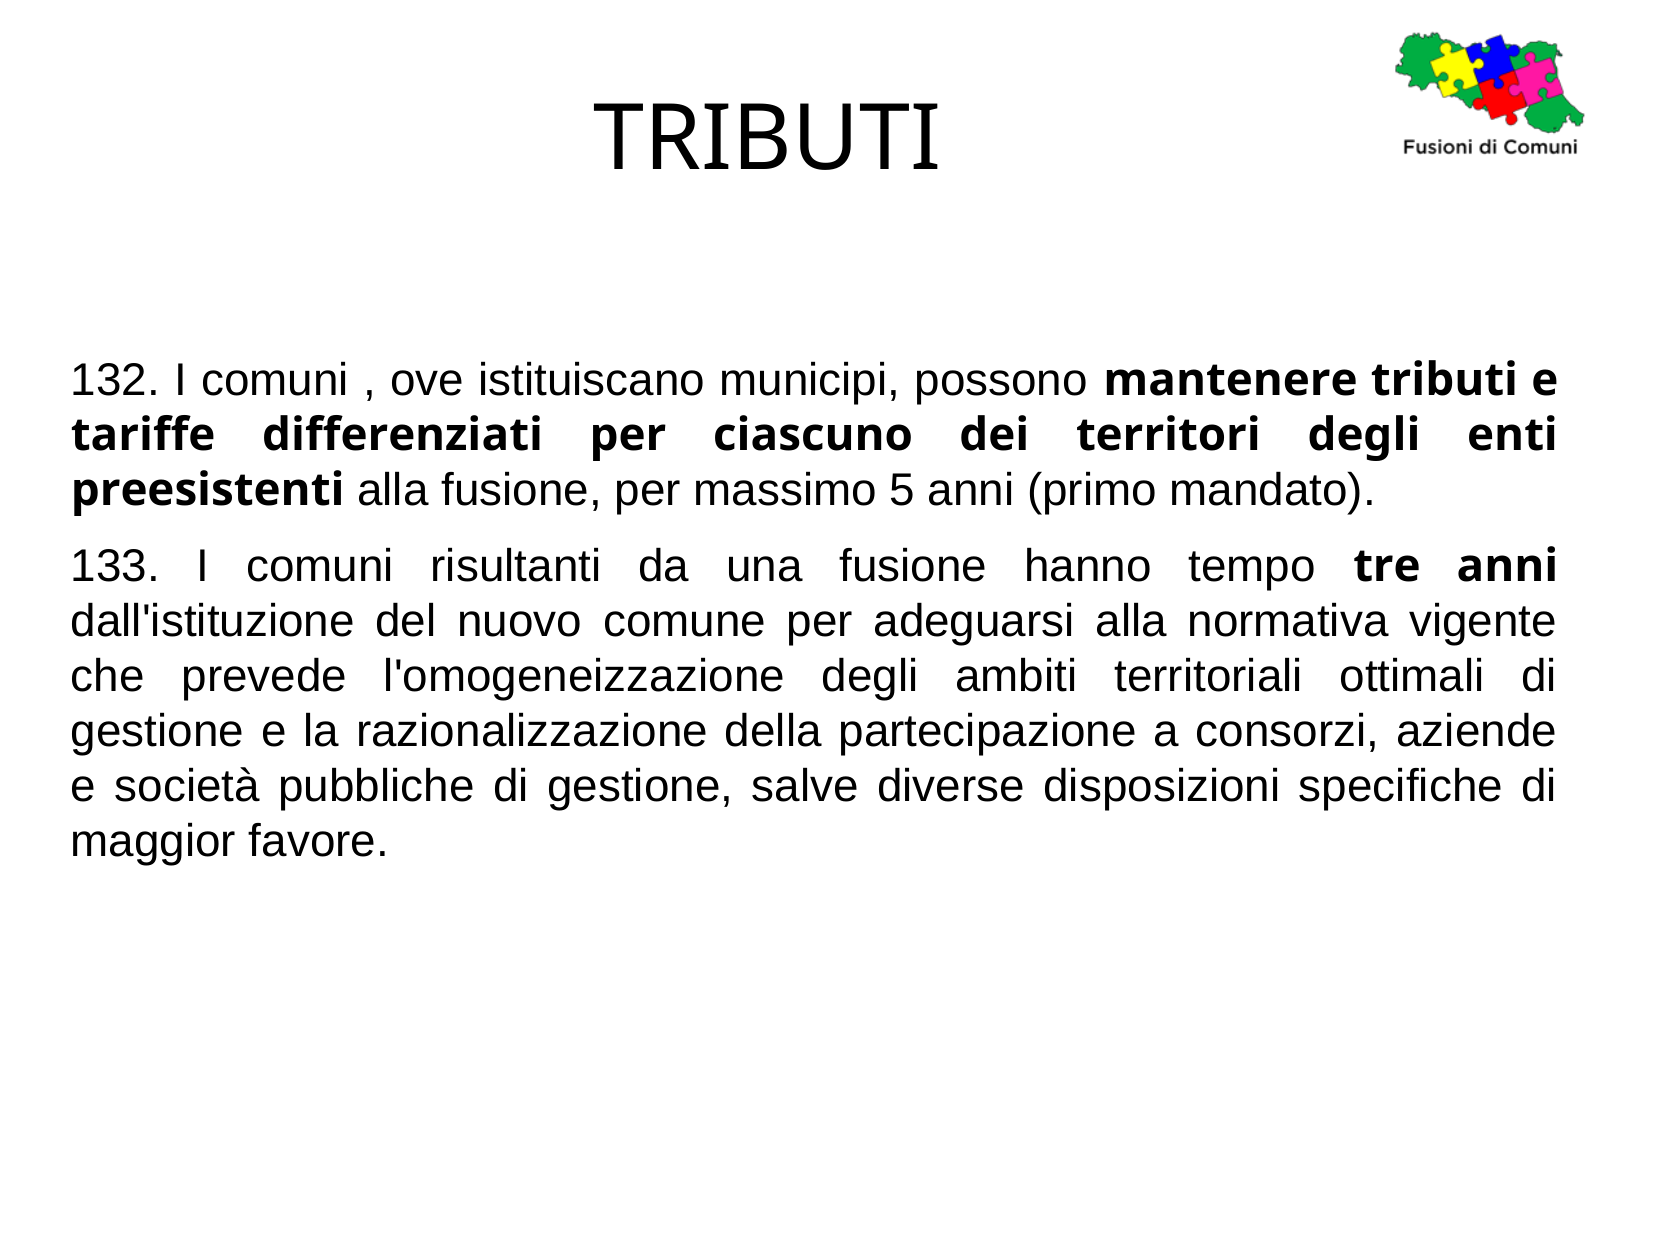

# TRIBUTI
132. I comuni , ove istituiscano municipi, possono mantenere tributi e tariffe differenziati per ciascuno dei territori degli enti preesistenti alla fusione, per massimo 5 anni (primo mandato).
133. I comuni risultanti da una fusione hanno tempo tre anni dall'istituzione del nuovo comune per adeguarsi alla normativa vigente che prevede l'omogeneizzazione degli ambiti territoriali ottimali di gestione e la razionalizzazione della partecipazione a consorzi, aziende e società pubbliche di gestione, salve diverse disposizioni specifiche di maggior favore.